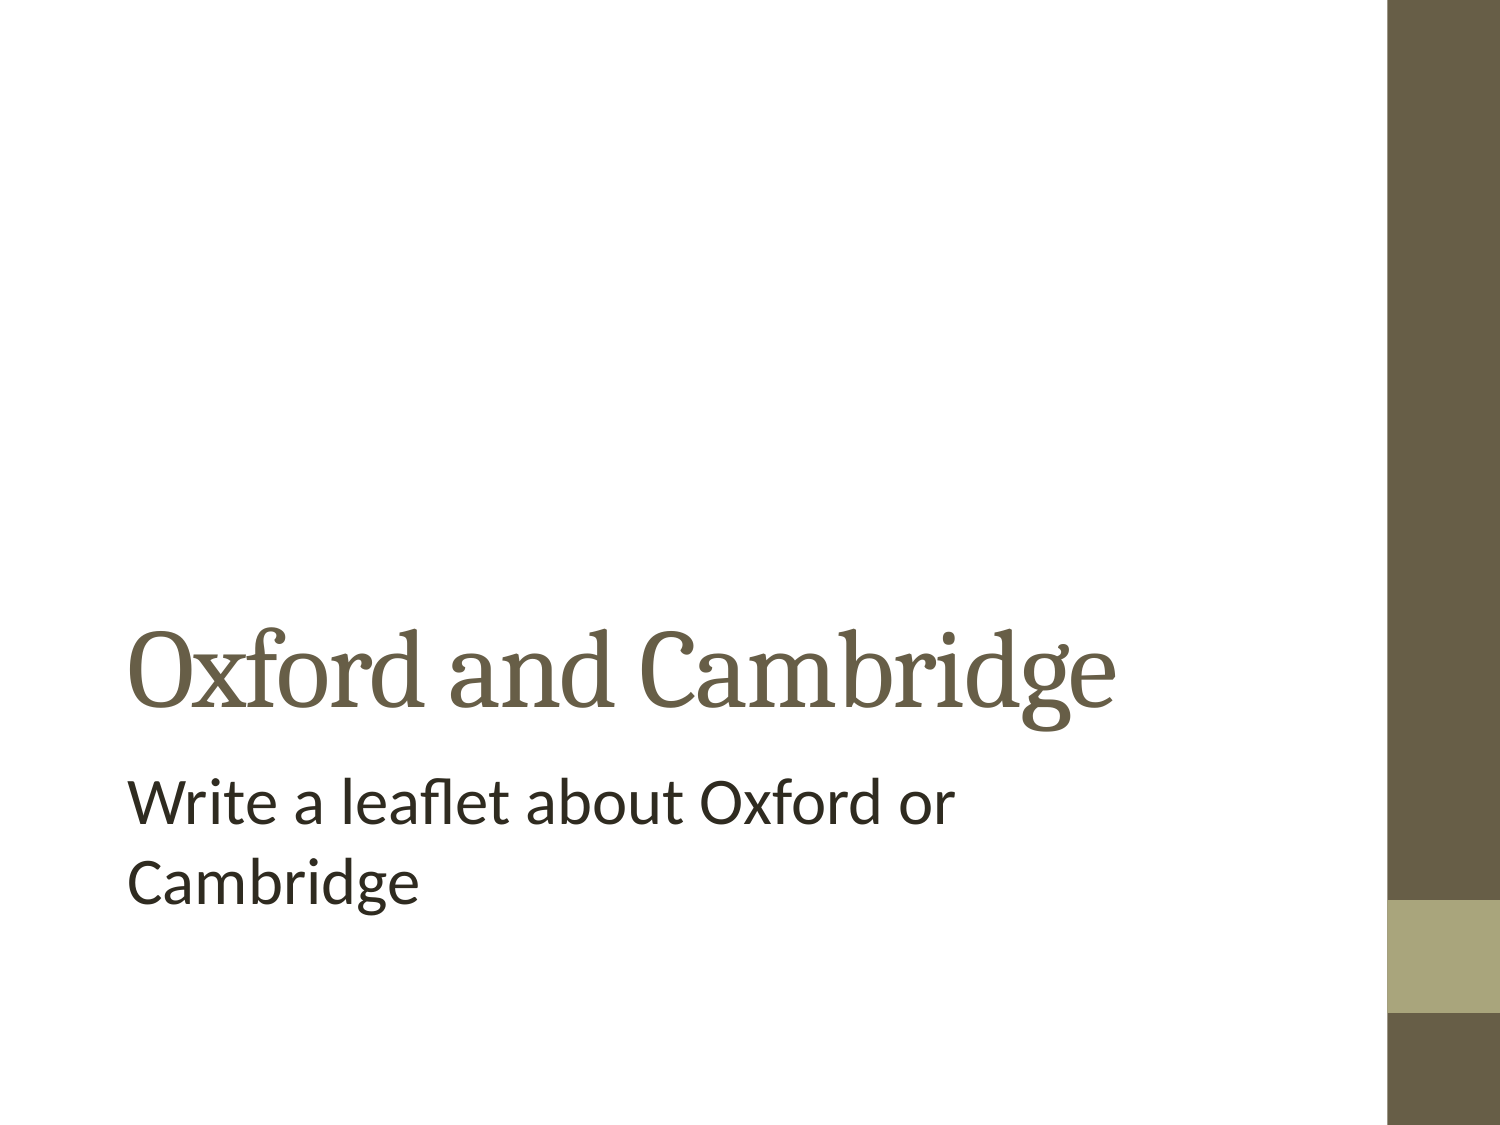

# Oxford and Cambridge
Write a leaflet about Oxford or Cambridge